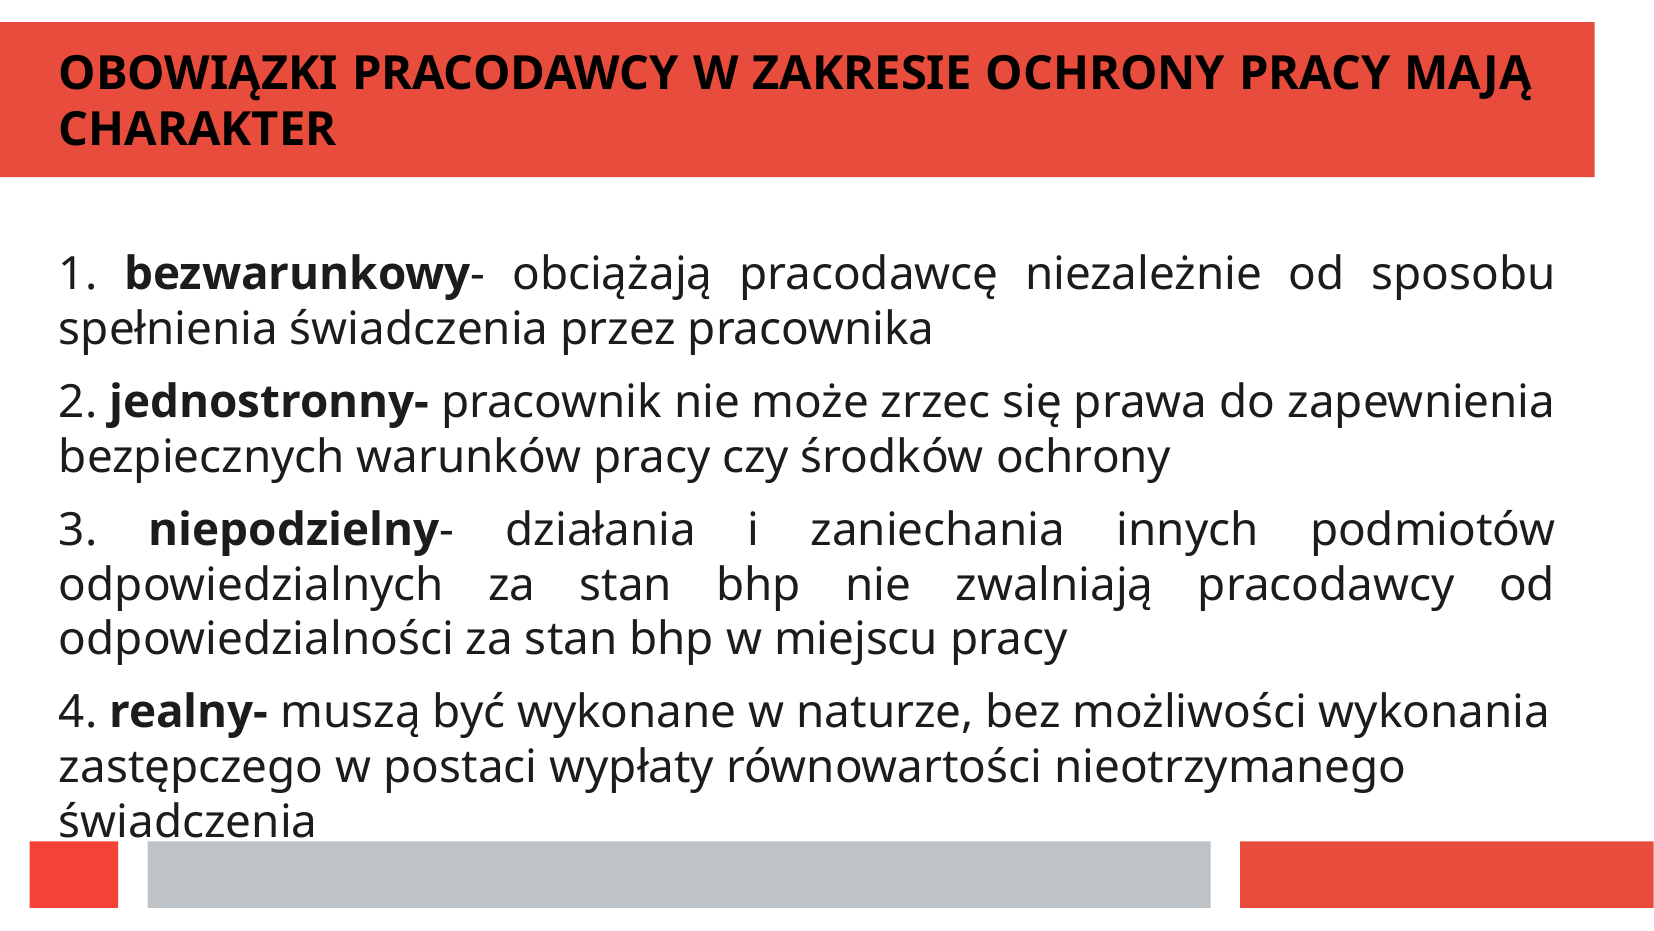

# OBOWIĄZKI PRACODAWCY W ZAKRESIE OCHRONY PRACY MAJĄ CHARAKTER
1. bezwarunkowy- obciążają pracodawcę niezależnie od sposobu spełnienia świadczenia przez pracownika
2. jednostronny- pracownik nie może zrzec się prawa do zapewnienia bezpiecznych warunków pracy czy środków ochrony
3. niepodzielny- działania i zaniechania innych podmiotów odpowiedzialnych za stan bhp nie zwalniają pracodawcy od odpowiedzialności za stan bhp w miejscu pracy
4. realny- muszą być wykonane w naturze, bez możliwości wykonania zastępczego w postaci wypłaty równowartości nieotrzymanego świadczenia